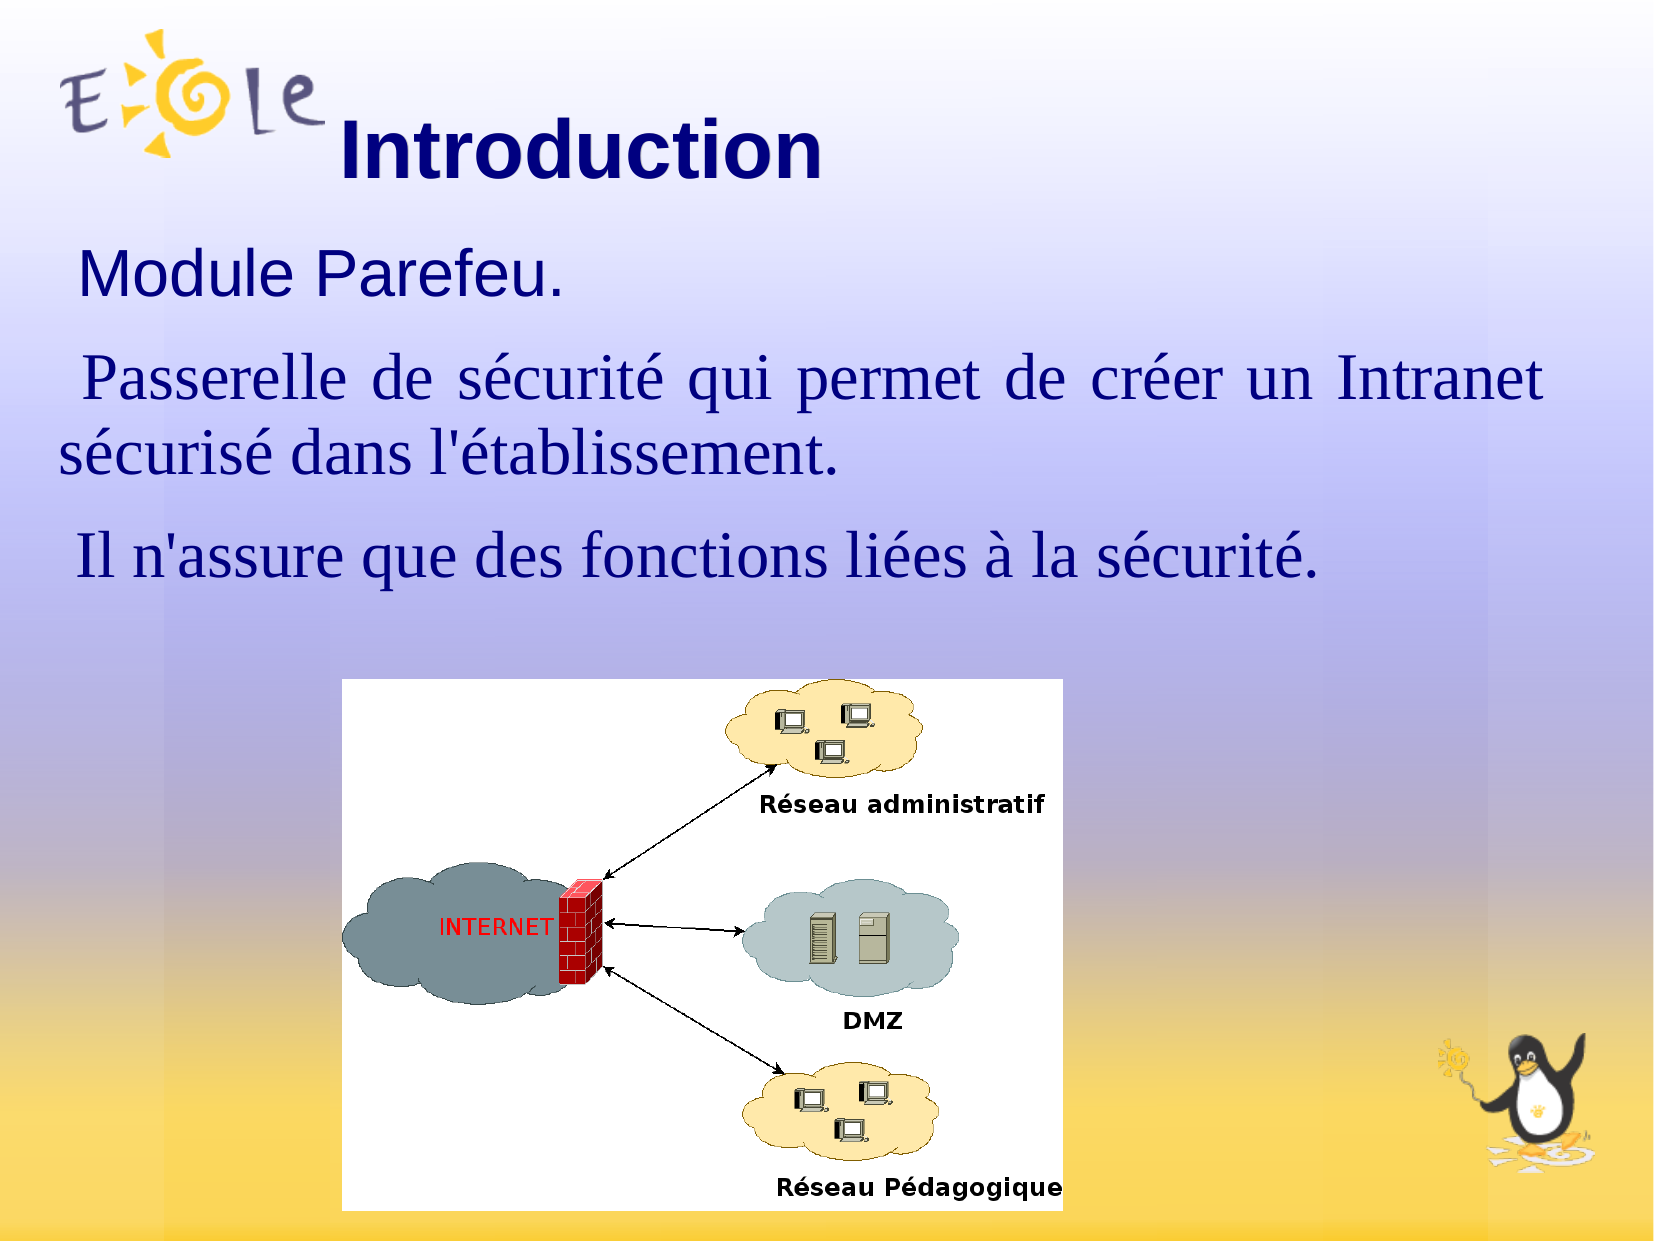

Introduction
# Module Parefeu.
 Passerelle de sécurité qui permet de créer un Intranet sécurisé dans l'établissement.
 Il n'assure que des fonctions liées à la sécurité.